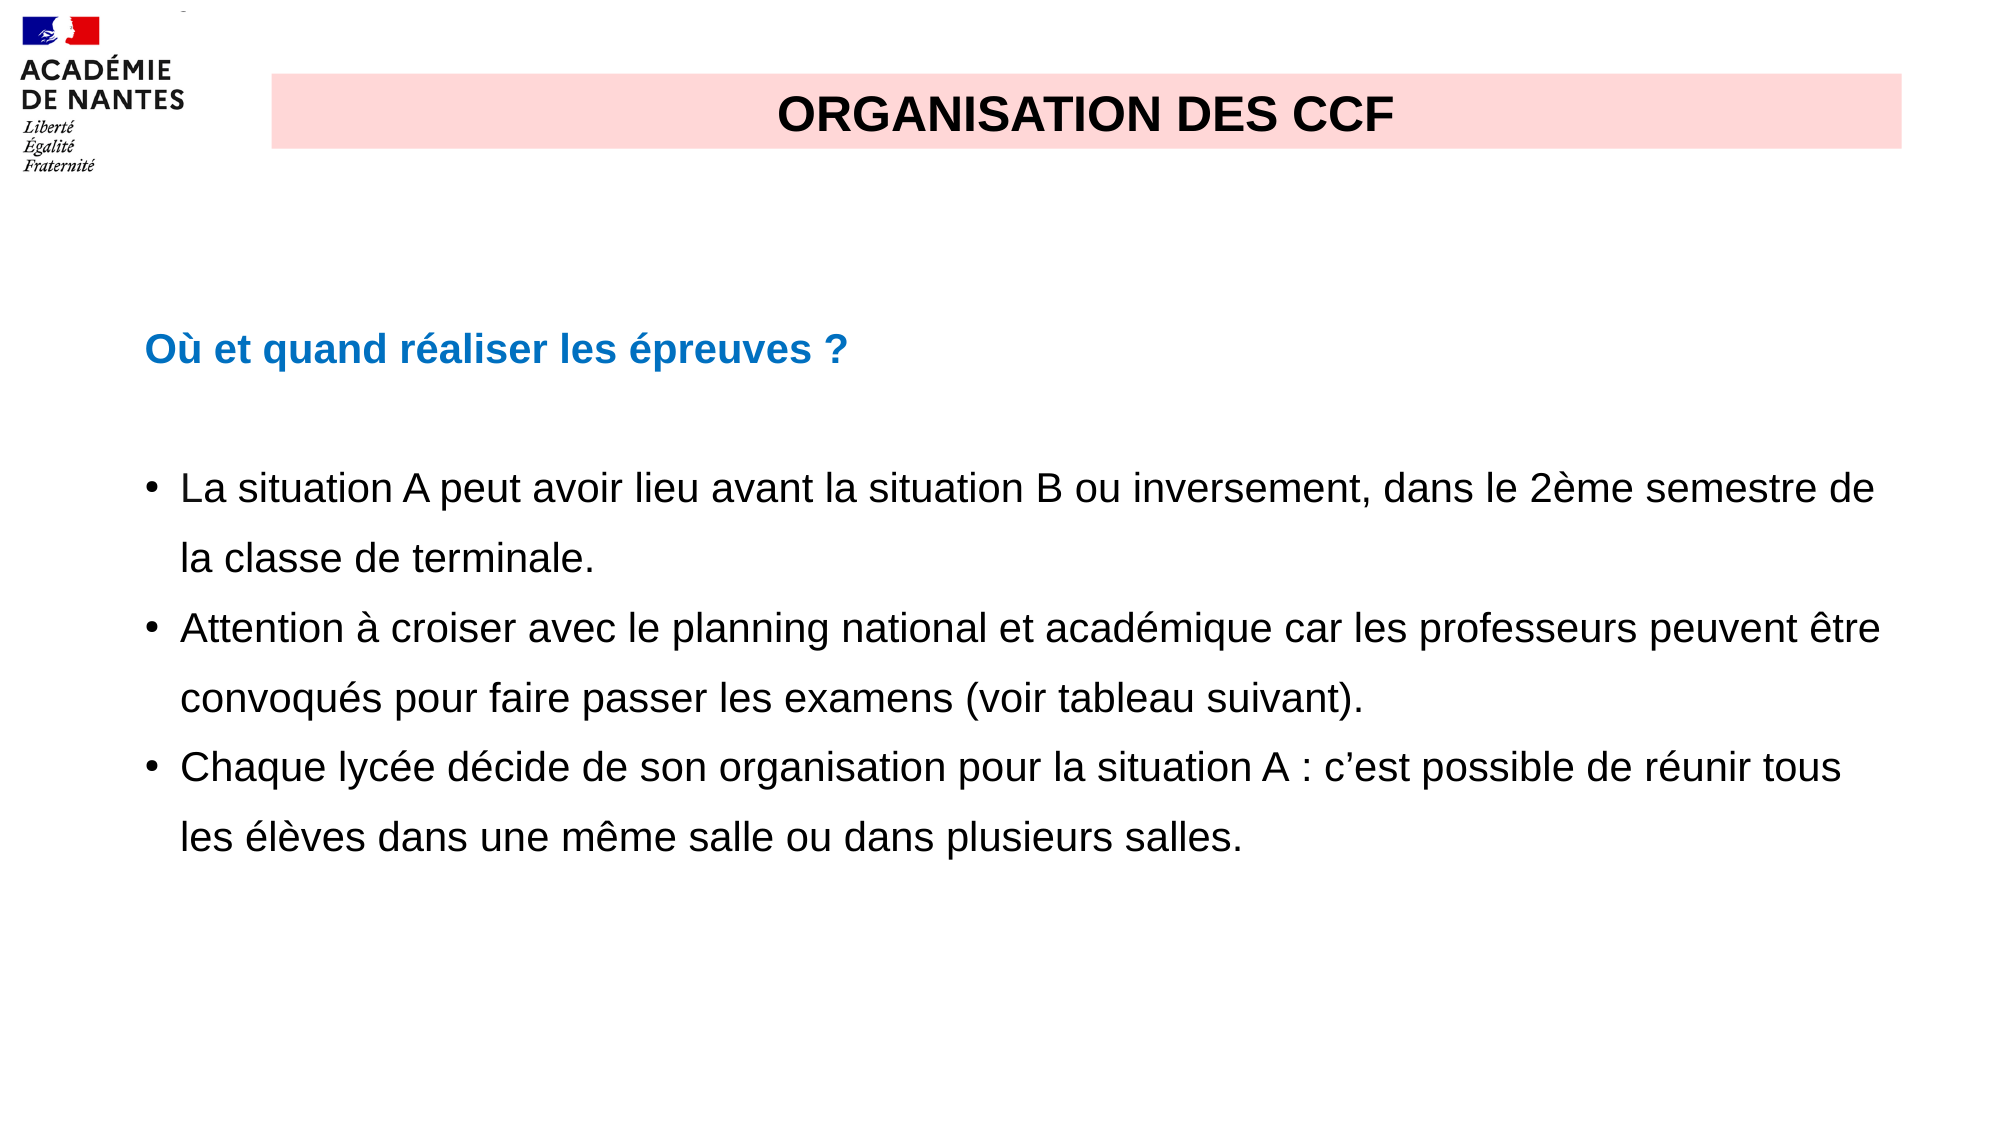

ORGANISATION DES CCF
Où et quand réaliser les épreuves ?
La situation A peut avoir lieu avant la situation B ou inversement, dans le 2ème semestre de la classe de terminale.
Attention à croiser avec le planning national et académique car les professeurs peuvent être convoqués pour faire passer les examens (voir tableau suivant).
Chaque lycée décide de son organisation pour la situation A : c’est possible de réunir tous les élèves dans une même salle ou dans plusieurs salles.